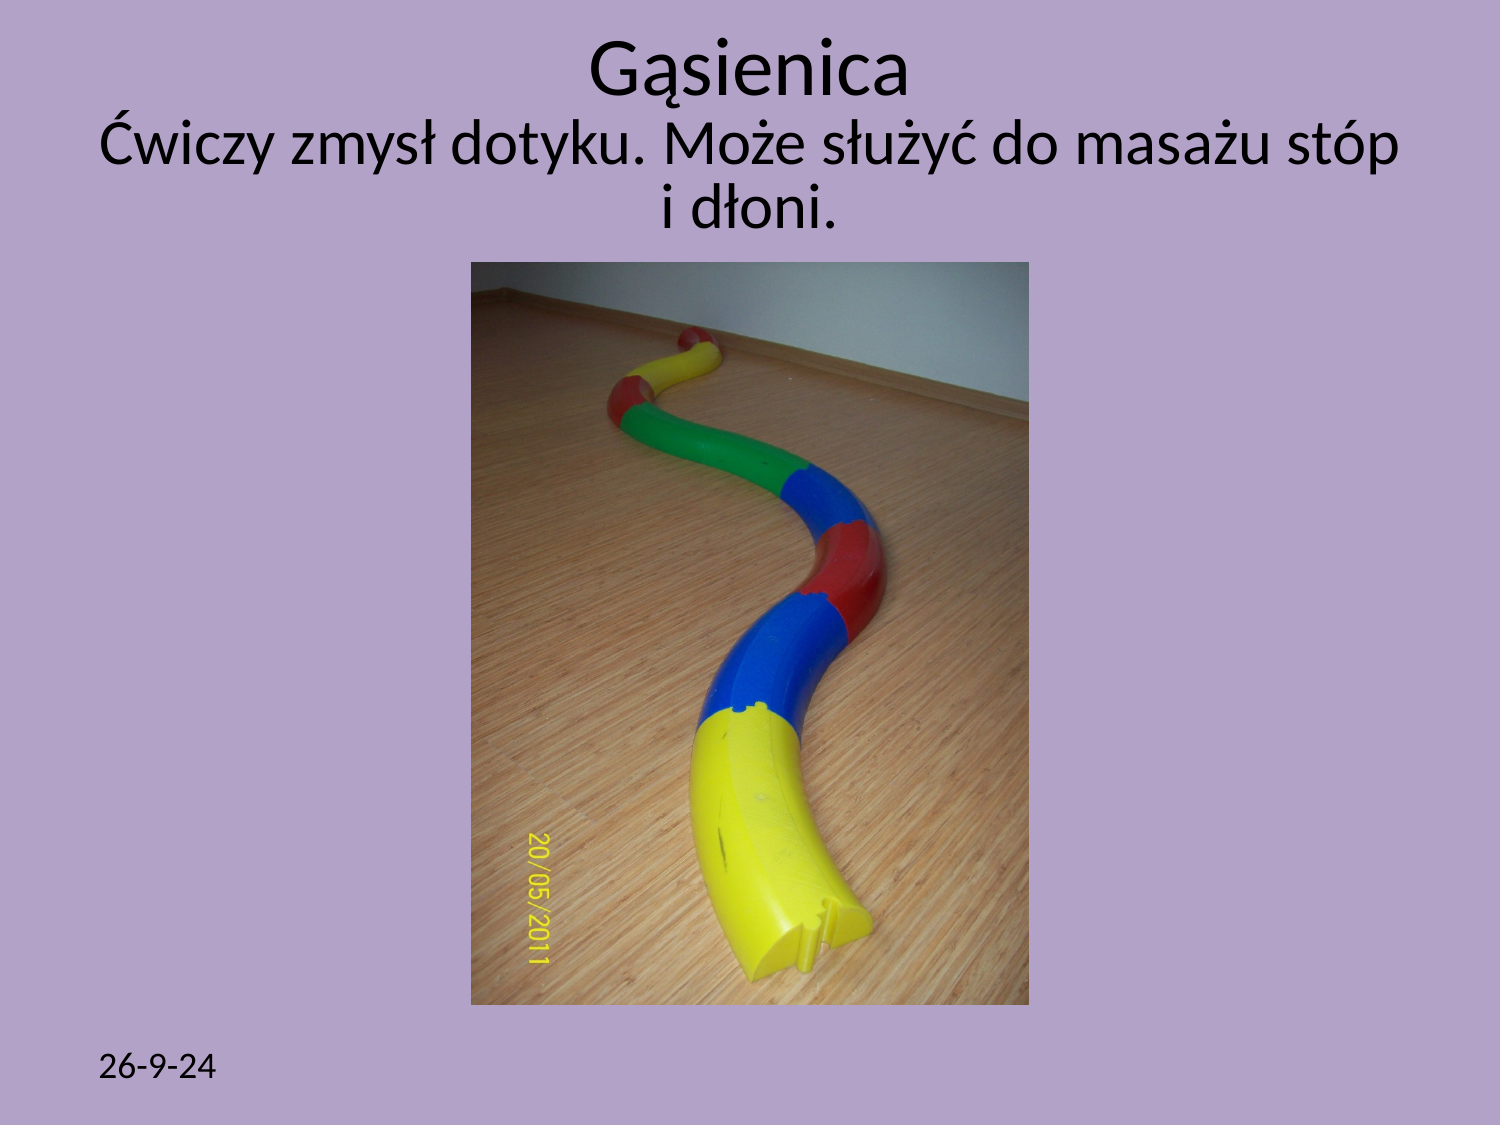

# Gąsienica Ćwiczy zmysł dotyku. Może służyć do masażu stóp i dłoni.